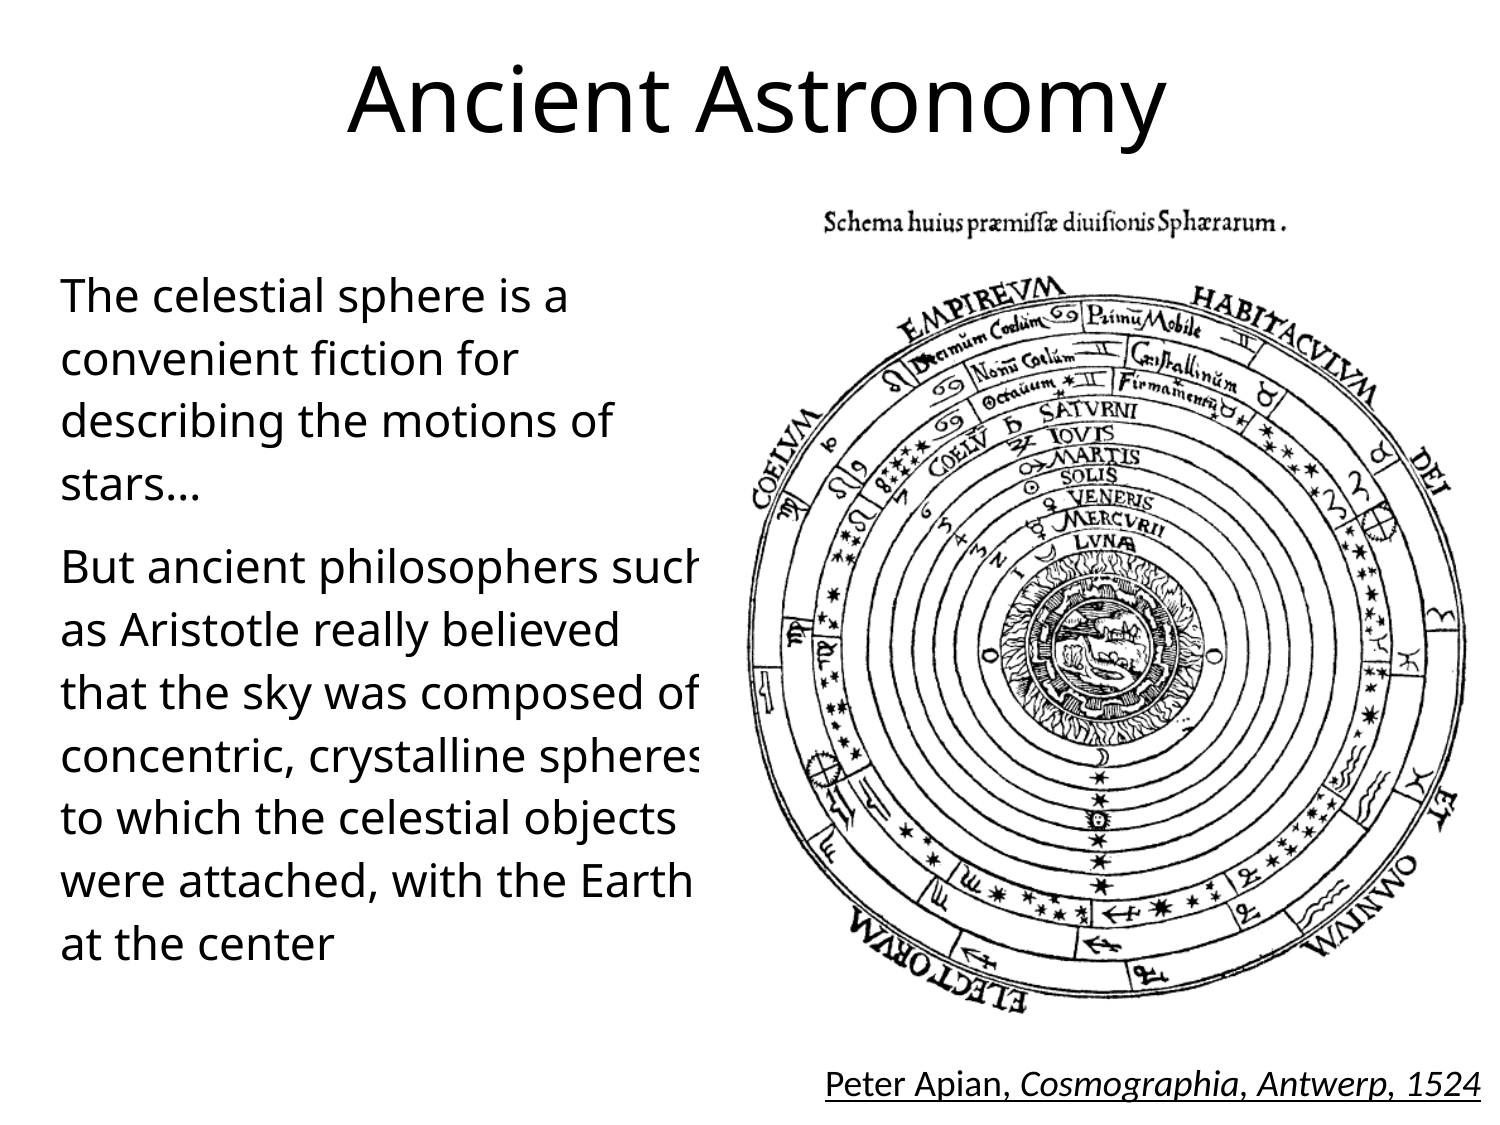

# Ancient Astronomy
The celestial sphere is a convenient fiction for describing the motions of stars…
But ancient philosophers such as Aristotle really believed that the sky was composed of concentric, crystalline spheres to which the celestial objects were attached, with the Earth at the center
Peter Apian, Cosmographia, Antwerp, 1524